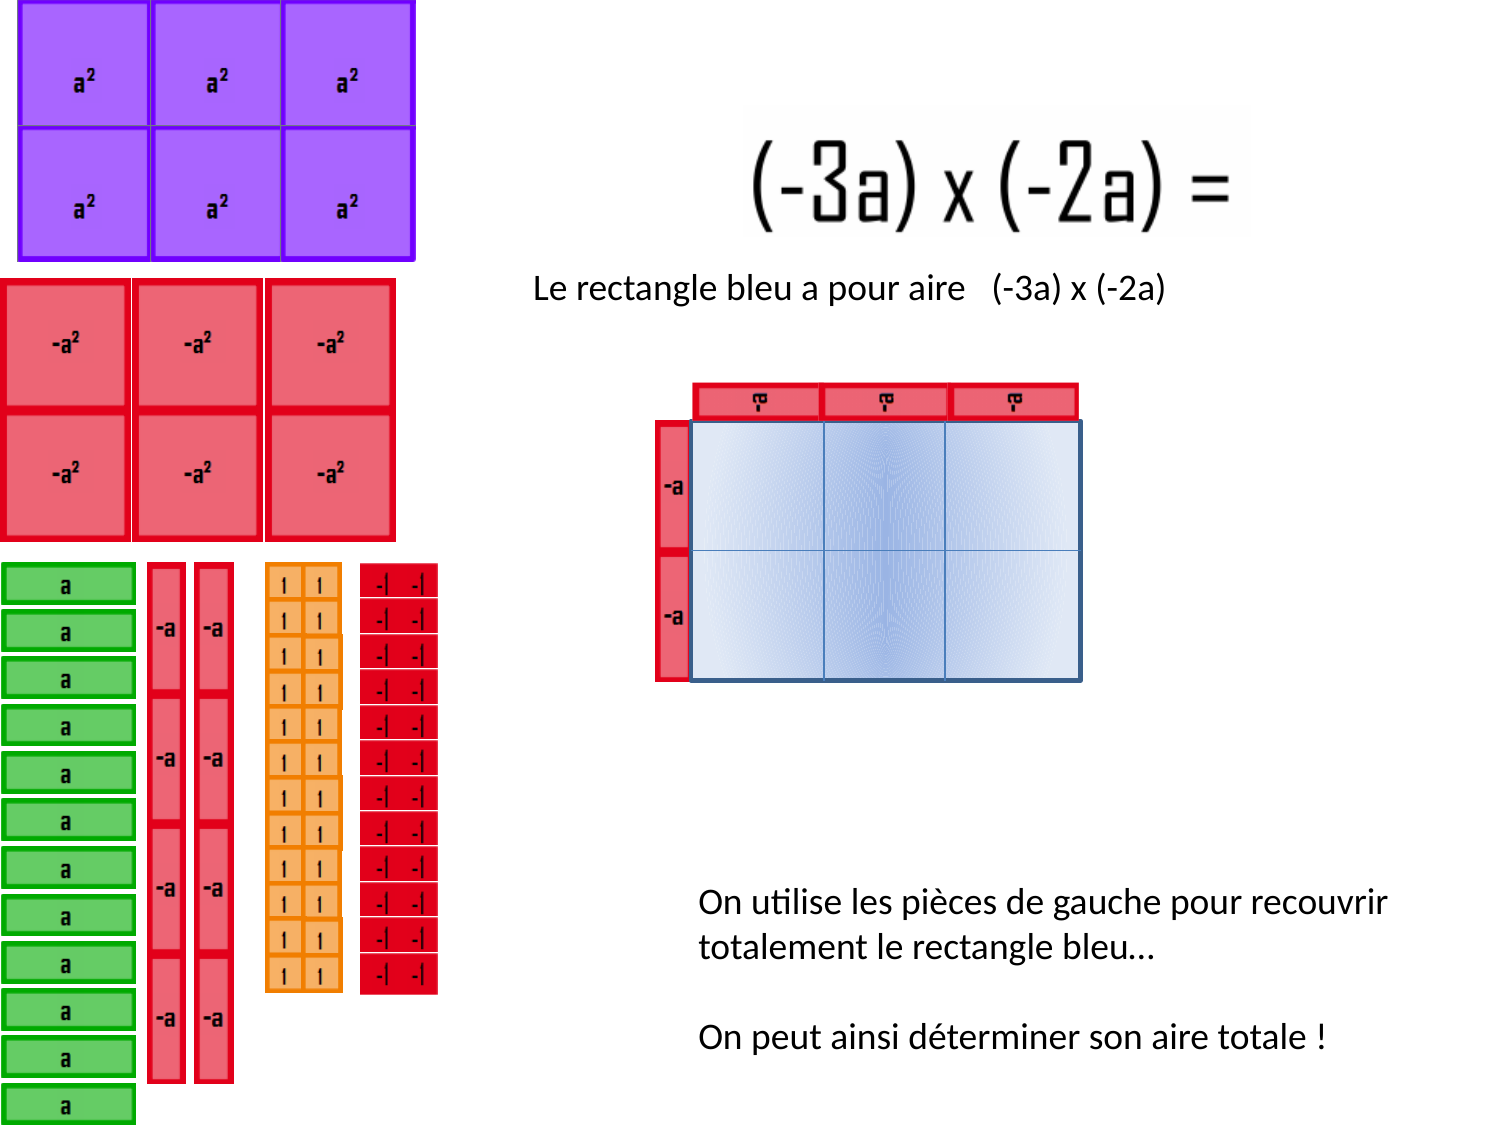

Le rectangle bleu a pour aire (-3a) x (-2a)
On utilise les pièces de gauche pour recouvrir
totalement le rectangle bleu…
On peut ainsi déterminer son aire totale !